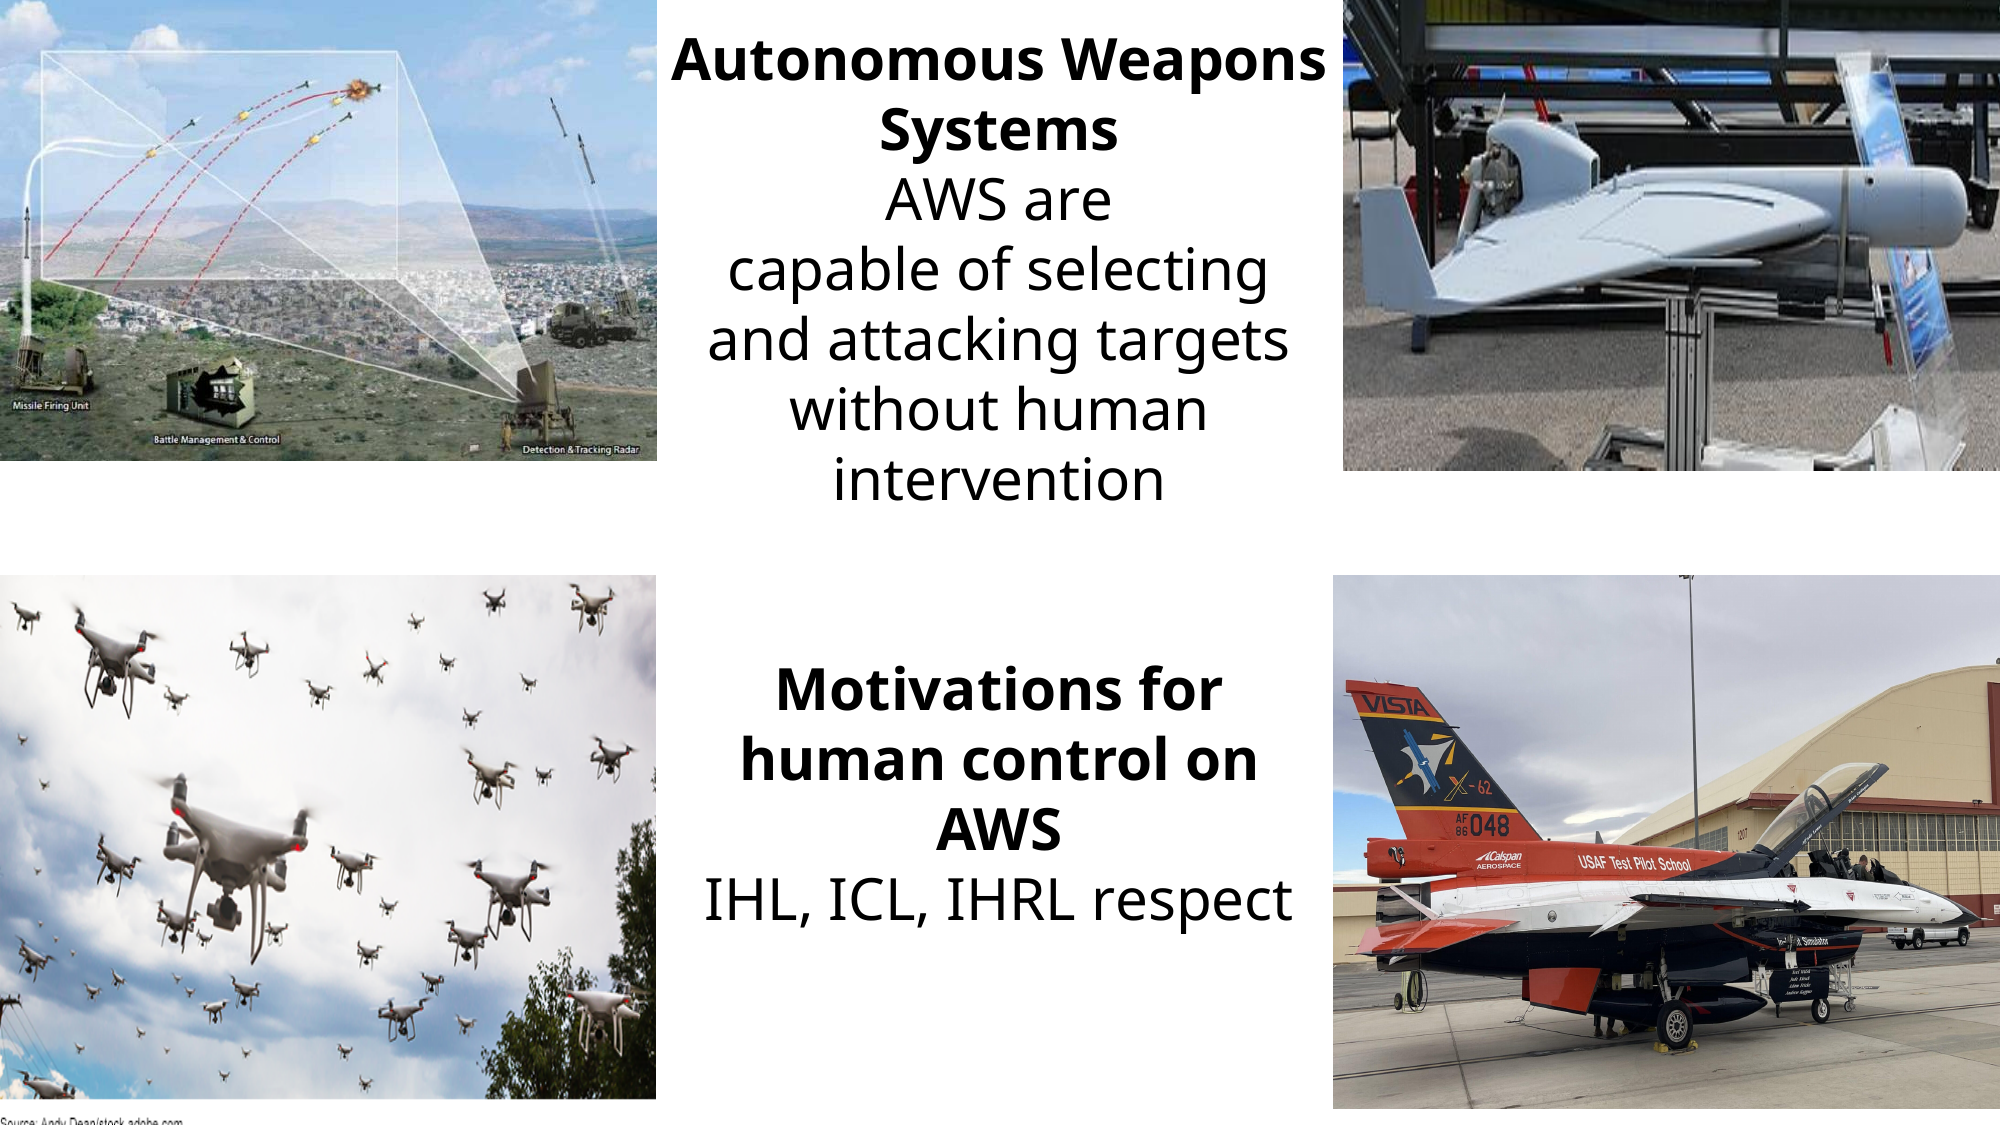

Autonomous Weapons Systems
AWS are
capable of selecting and attacking targets without human intervention
Motivations for human control on AWS
IHL, ICL, IHRL respect